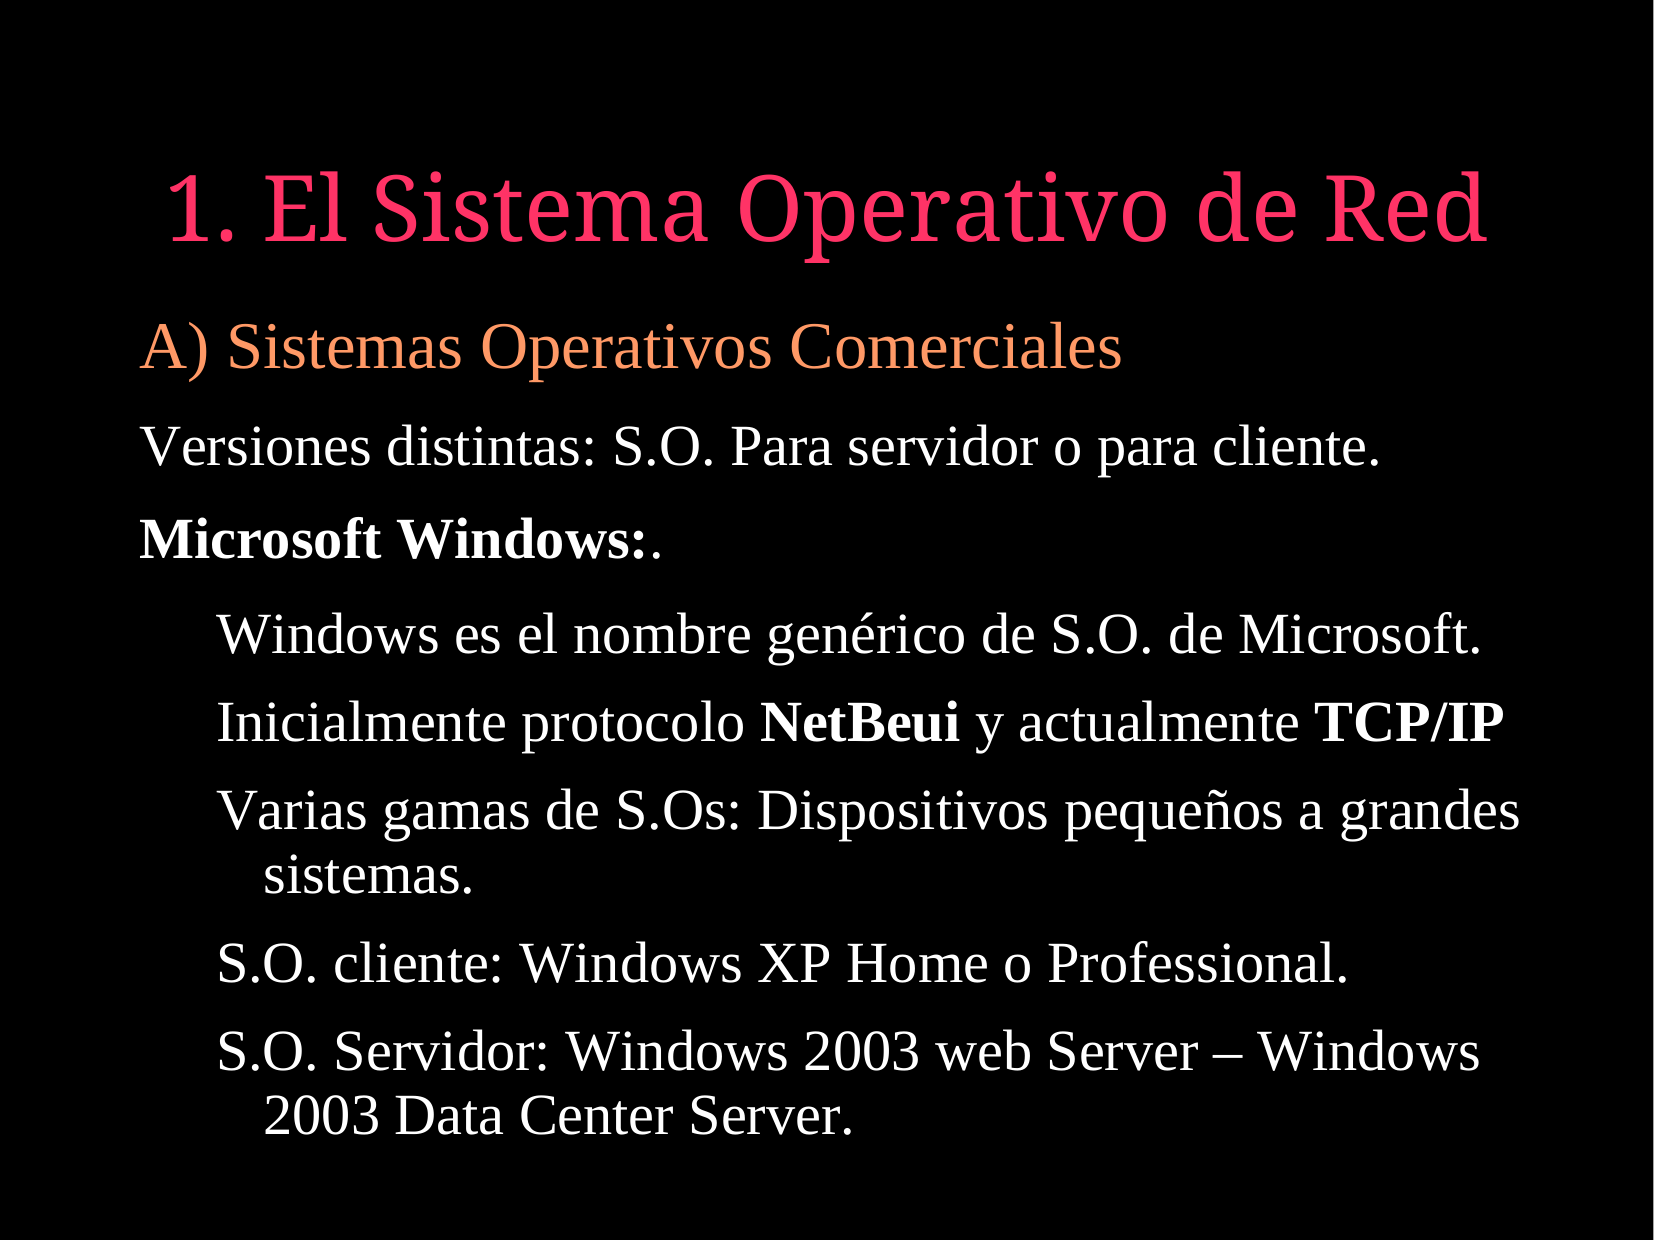

# 1. El Sistema Operativo de Red
A) Sistemas Operativos Comerciales
Versiones distintas: S.O. Para servidor o para cliente.
Microsoft Windows:.
Windows es el nombre genérico de S.O. de Microsoft.
Inicialmente protocolo NetBeui y actualmente TCP/IP
Varias gamas de S.Os: Dispositivos pequeños a grandes sistemas.
S.O. cliente: Windows XP Home o Professional.
S.O. Servidor: Windows 2003 web Server – Windows 2003 Data Center Server.